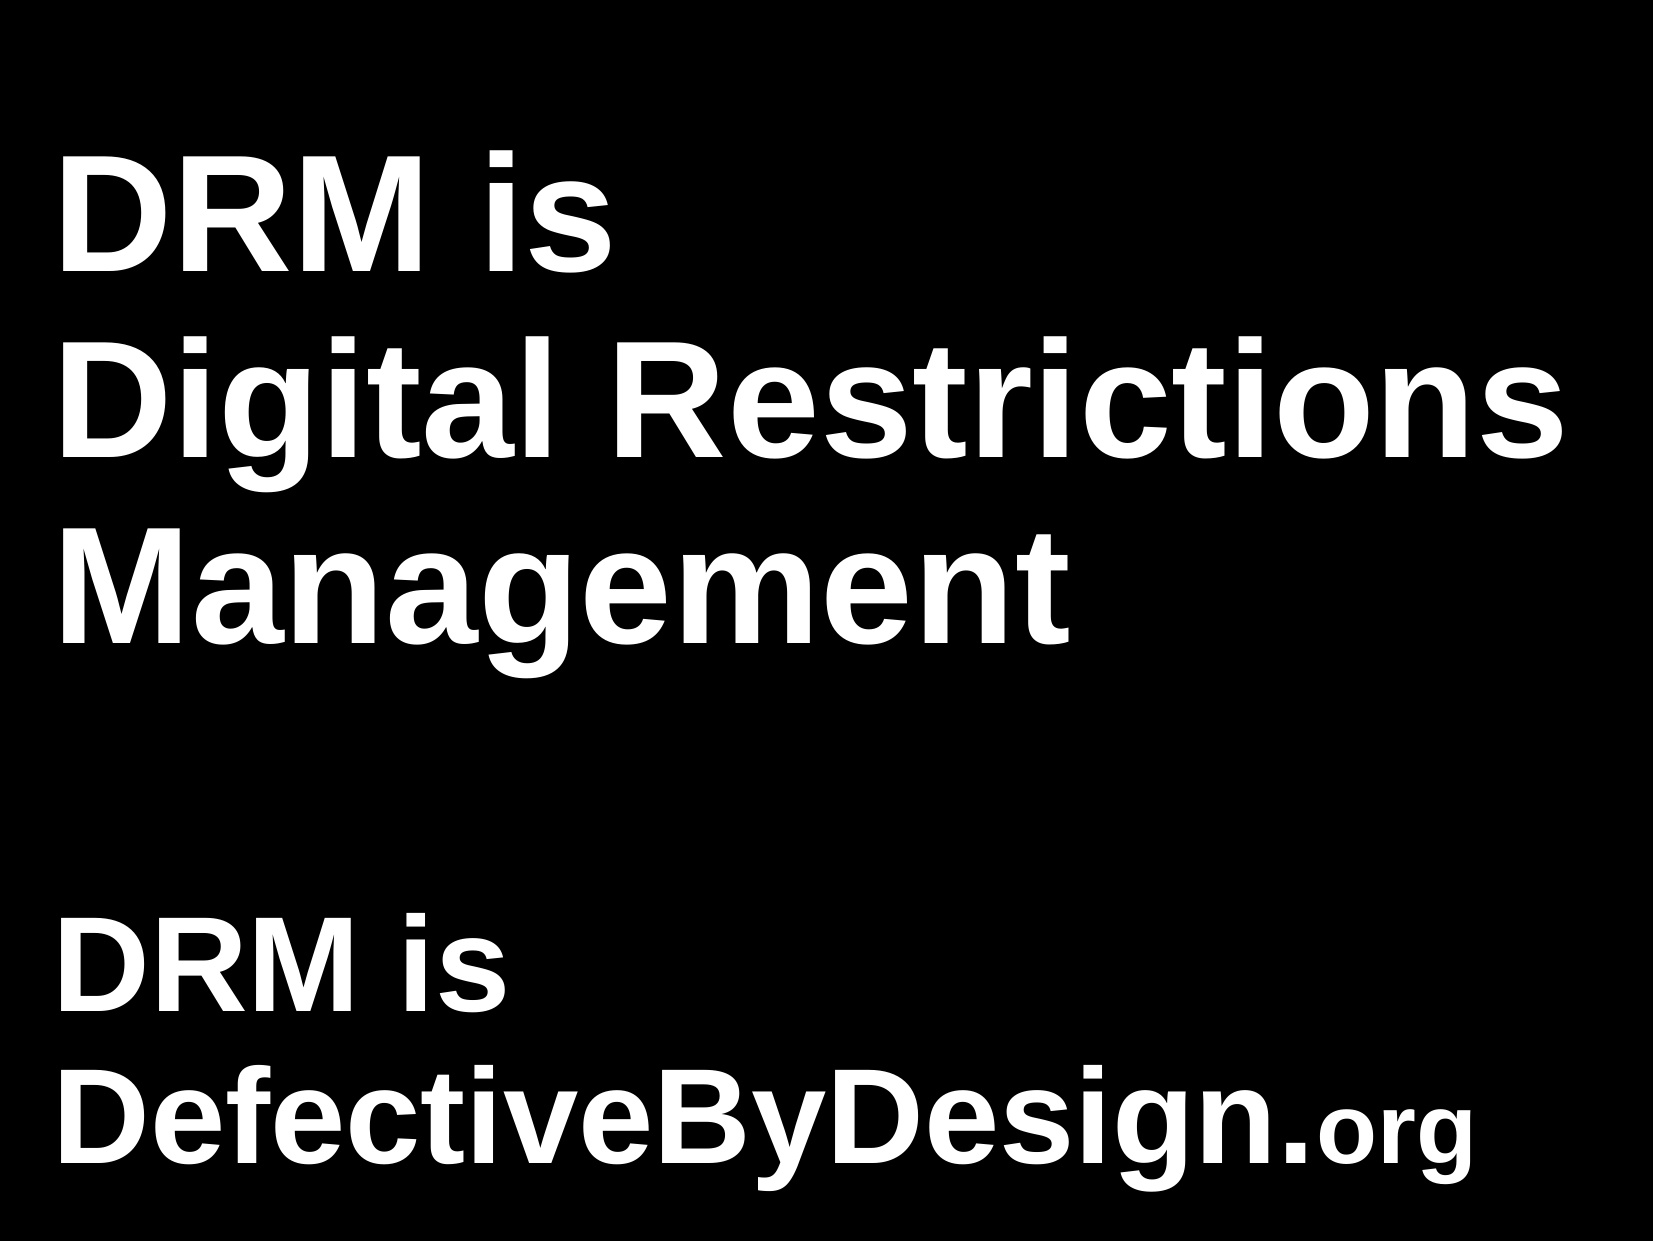

DRM is
Digital Restrictions Management
DRM is DefectiveByDesign.org